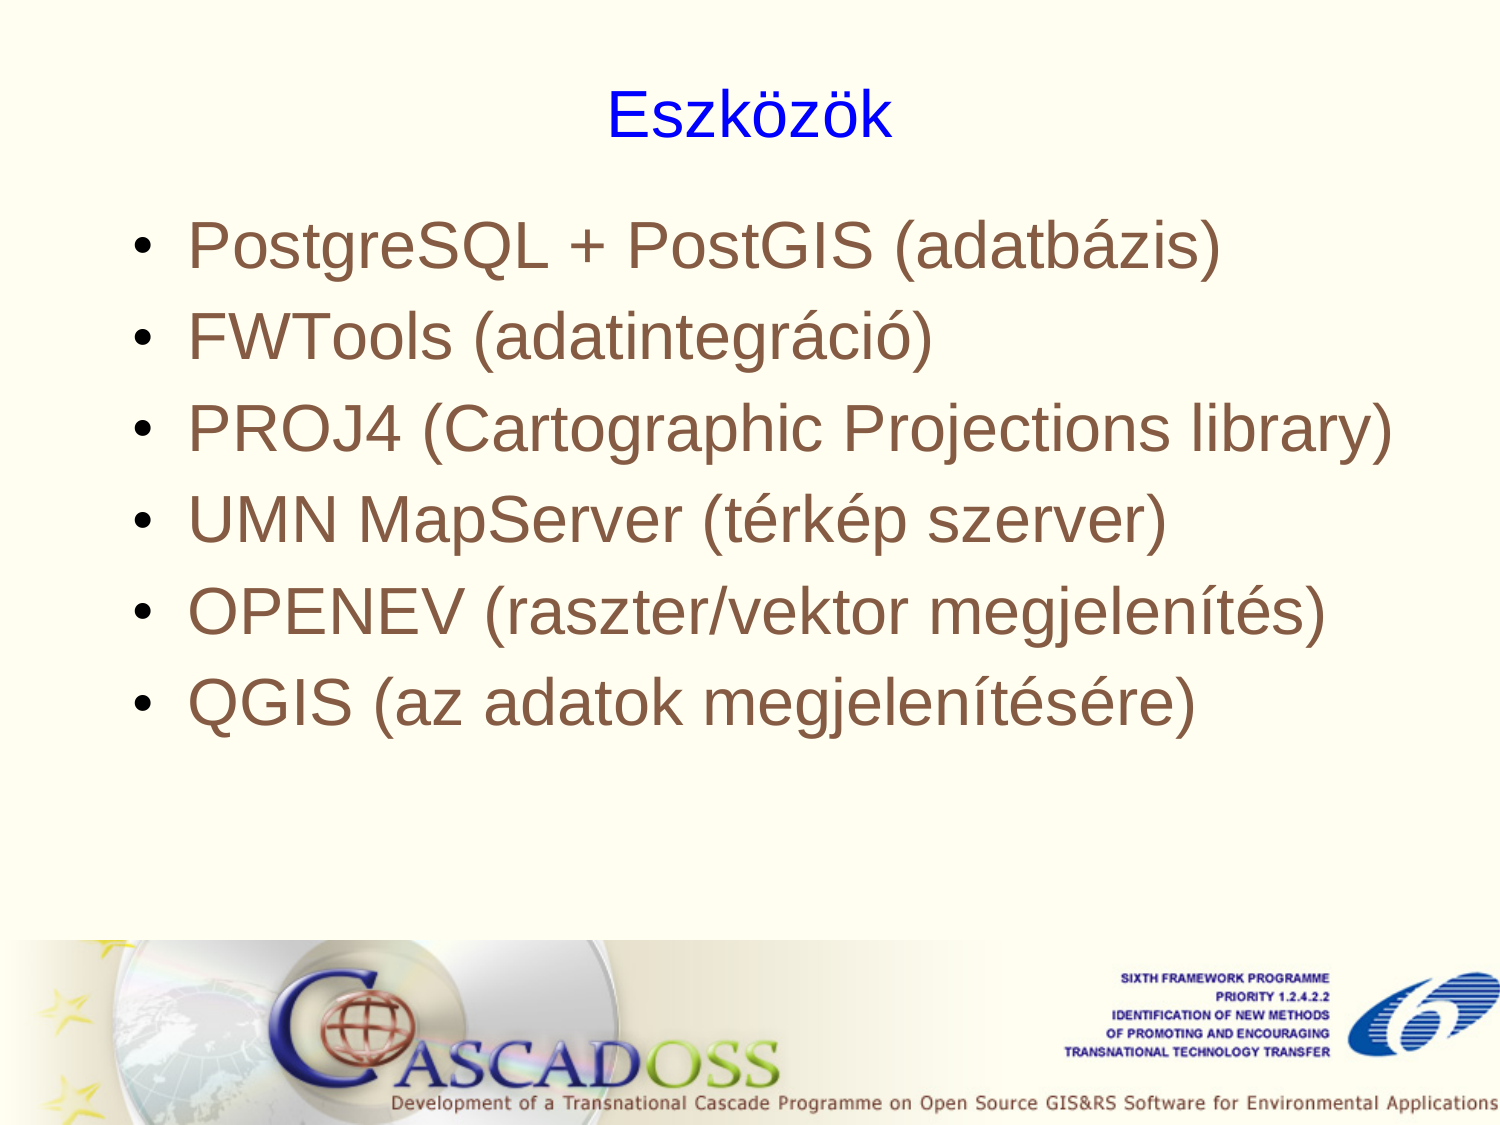

# Eszközök
PostgreSQL + PostGIS (adatbázis)
FWTools (adatintegráció)
PROJ4 (Cartographic Projections library)
UMN MapServer (térkép szerver)
OPENEV (raszter/vektor megjelenítés)
QGIS (az adatok megjelenítésére)